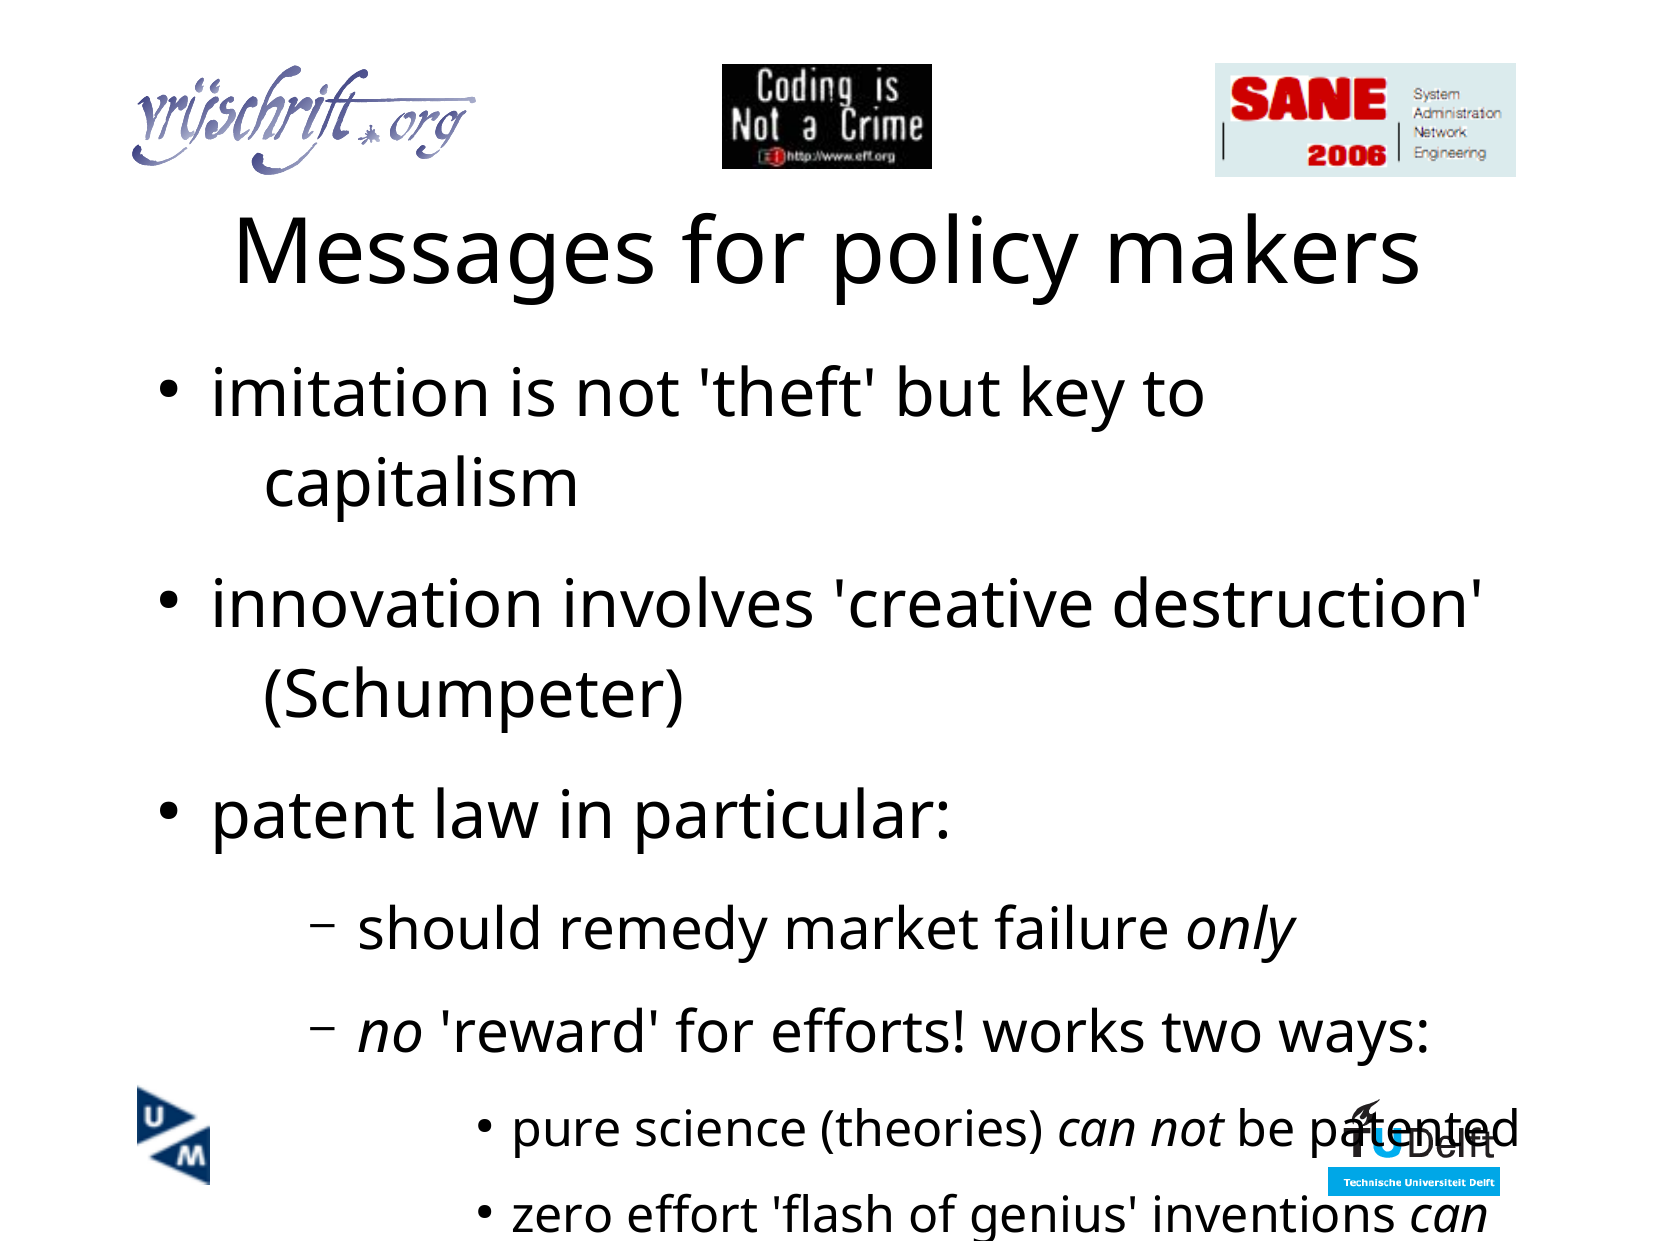

# Messages for policy makers
imitation is not 'theft' but key to capitalism
innovation involves 'creative destruction' (Schumpeter)
patent law in particular:
should remedy market failure only
no 'reward' for efforts! works two ways:
pure science (theories) can not be patented
zero effort 'flash of genius' inventions can be patented